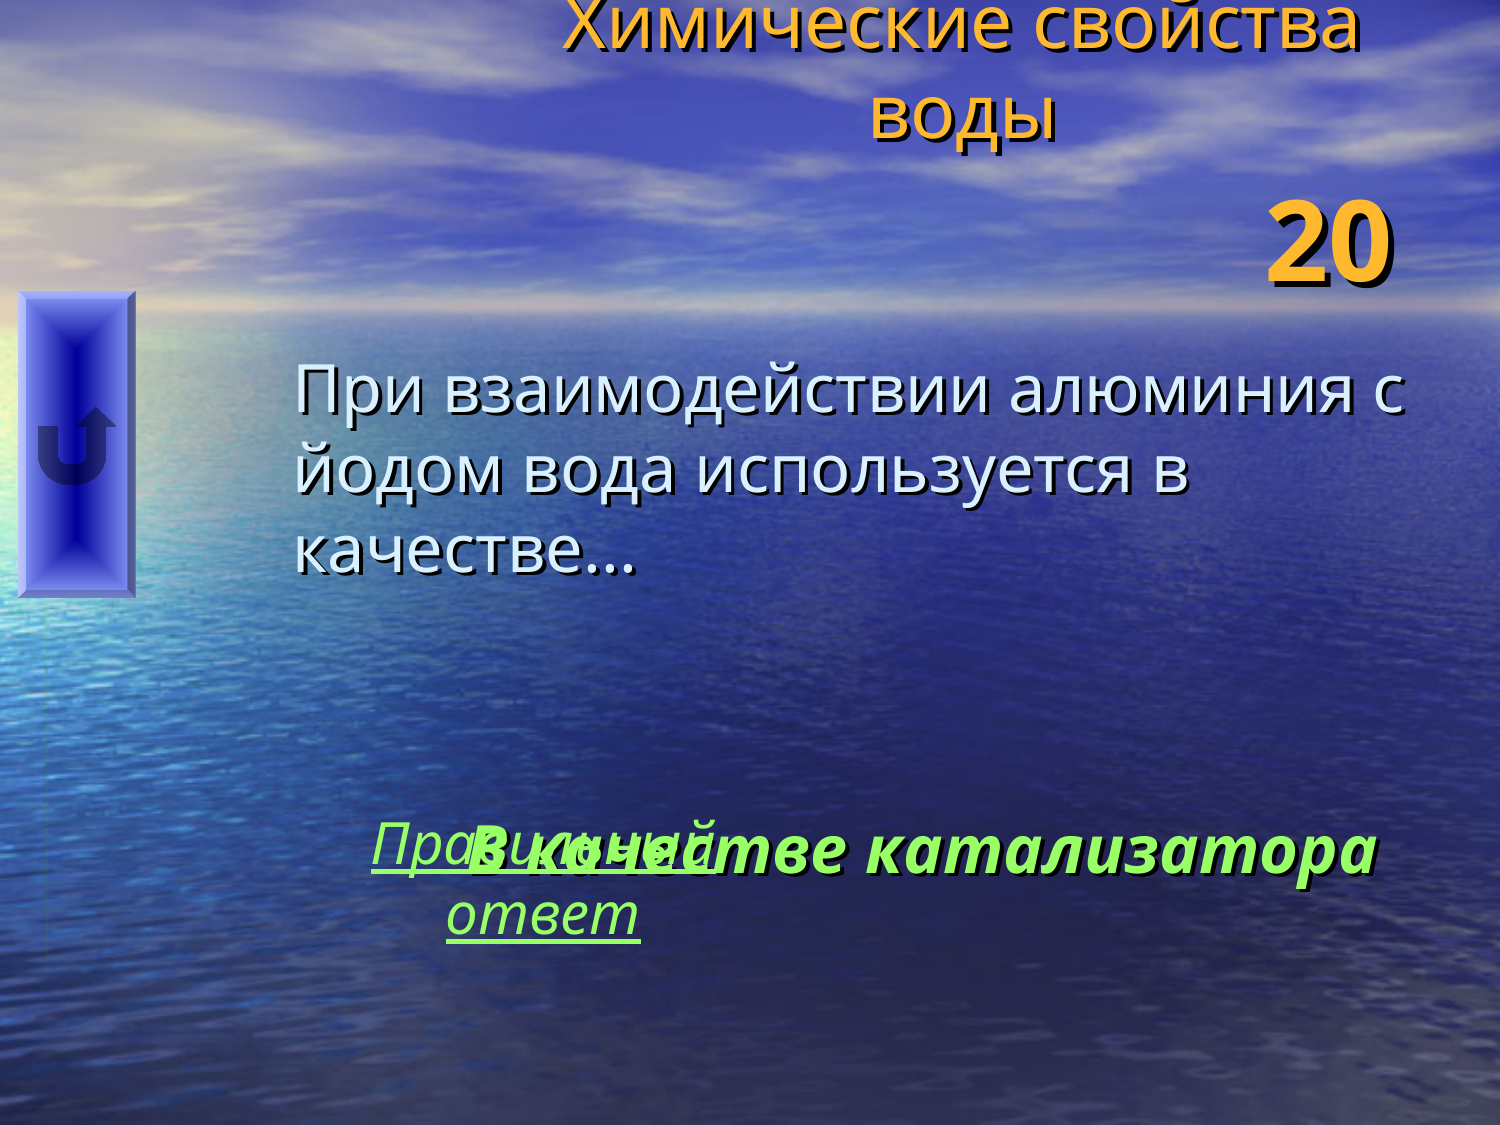

# Химические свойства воды
20
При взаимодействии алюминия с йодом вода используется в качестве...
В качестве катализатора
Правильный ответ